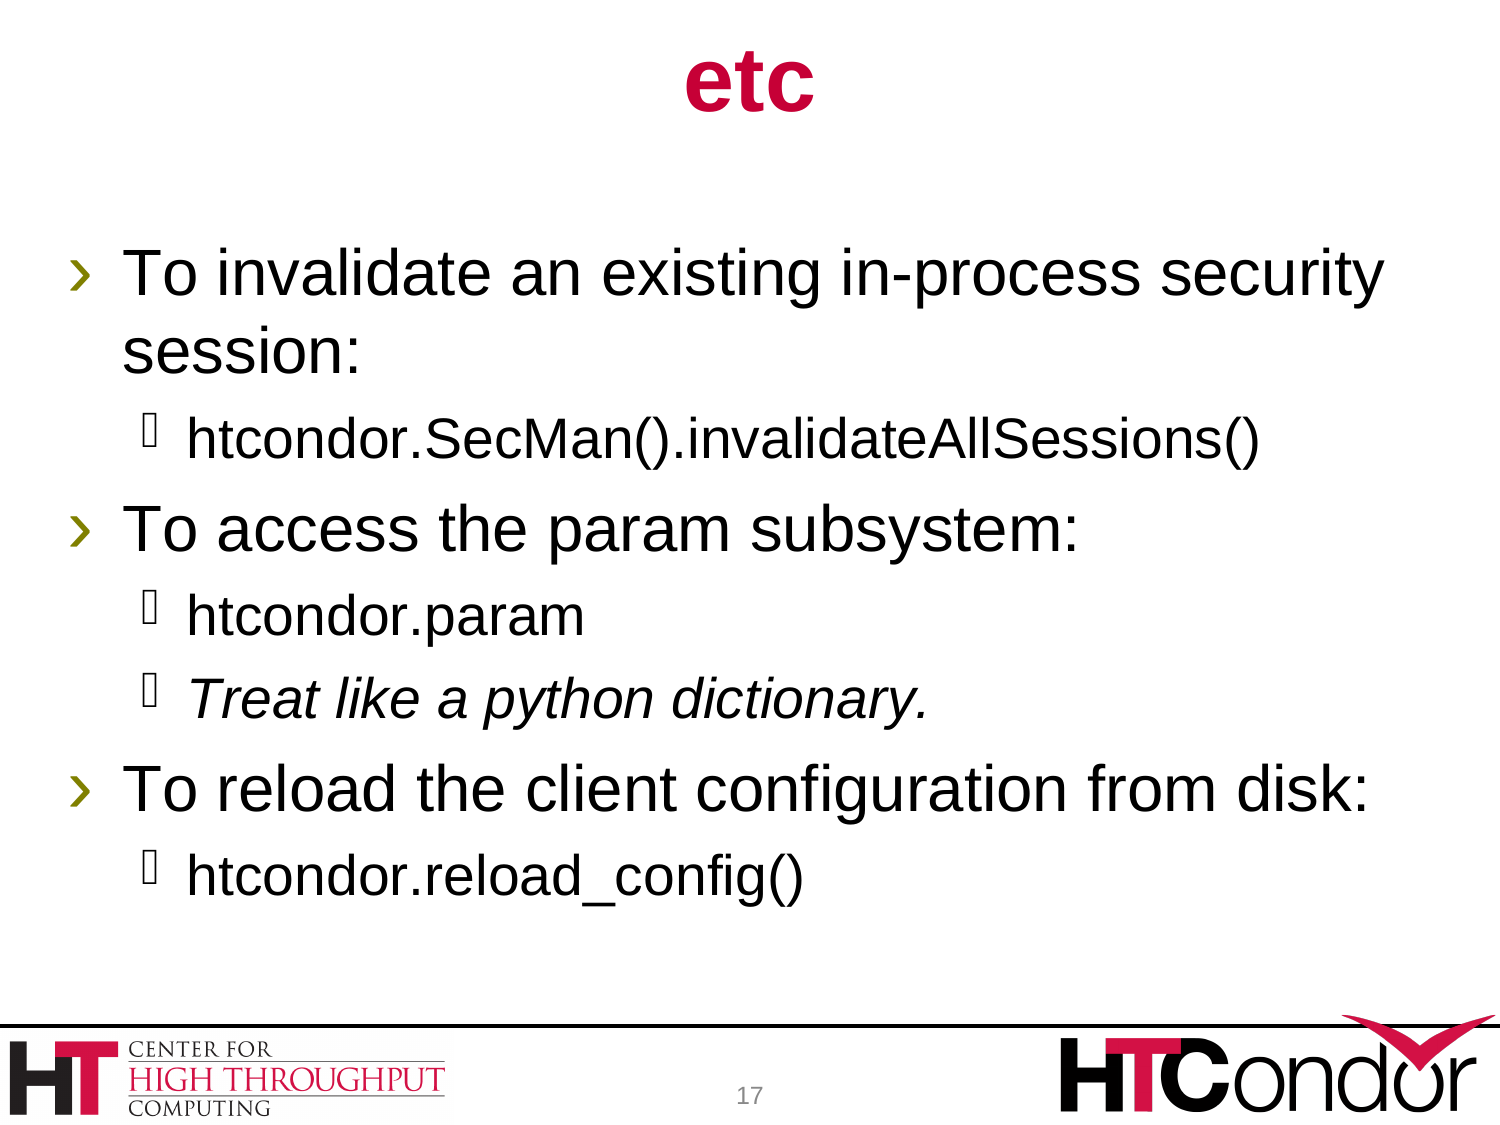

# etc
To invalidate an existing in-process security session:
htcondor.SecMan().invalidateAllSessions()
To access the param subsystem:
htcondor.param
Treat like a python dictionary.
To reload the client configuration from disk:
htcondor.reload_config()